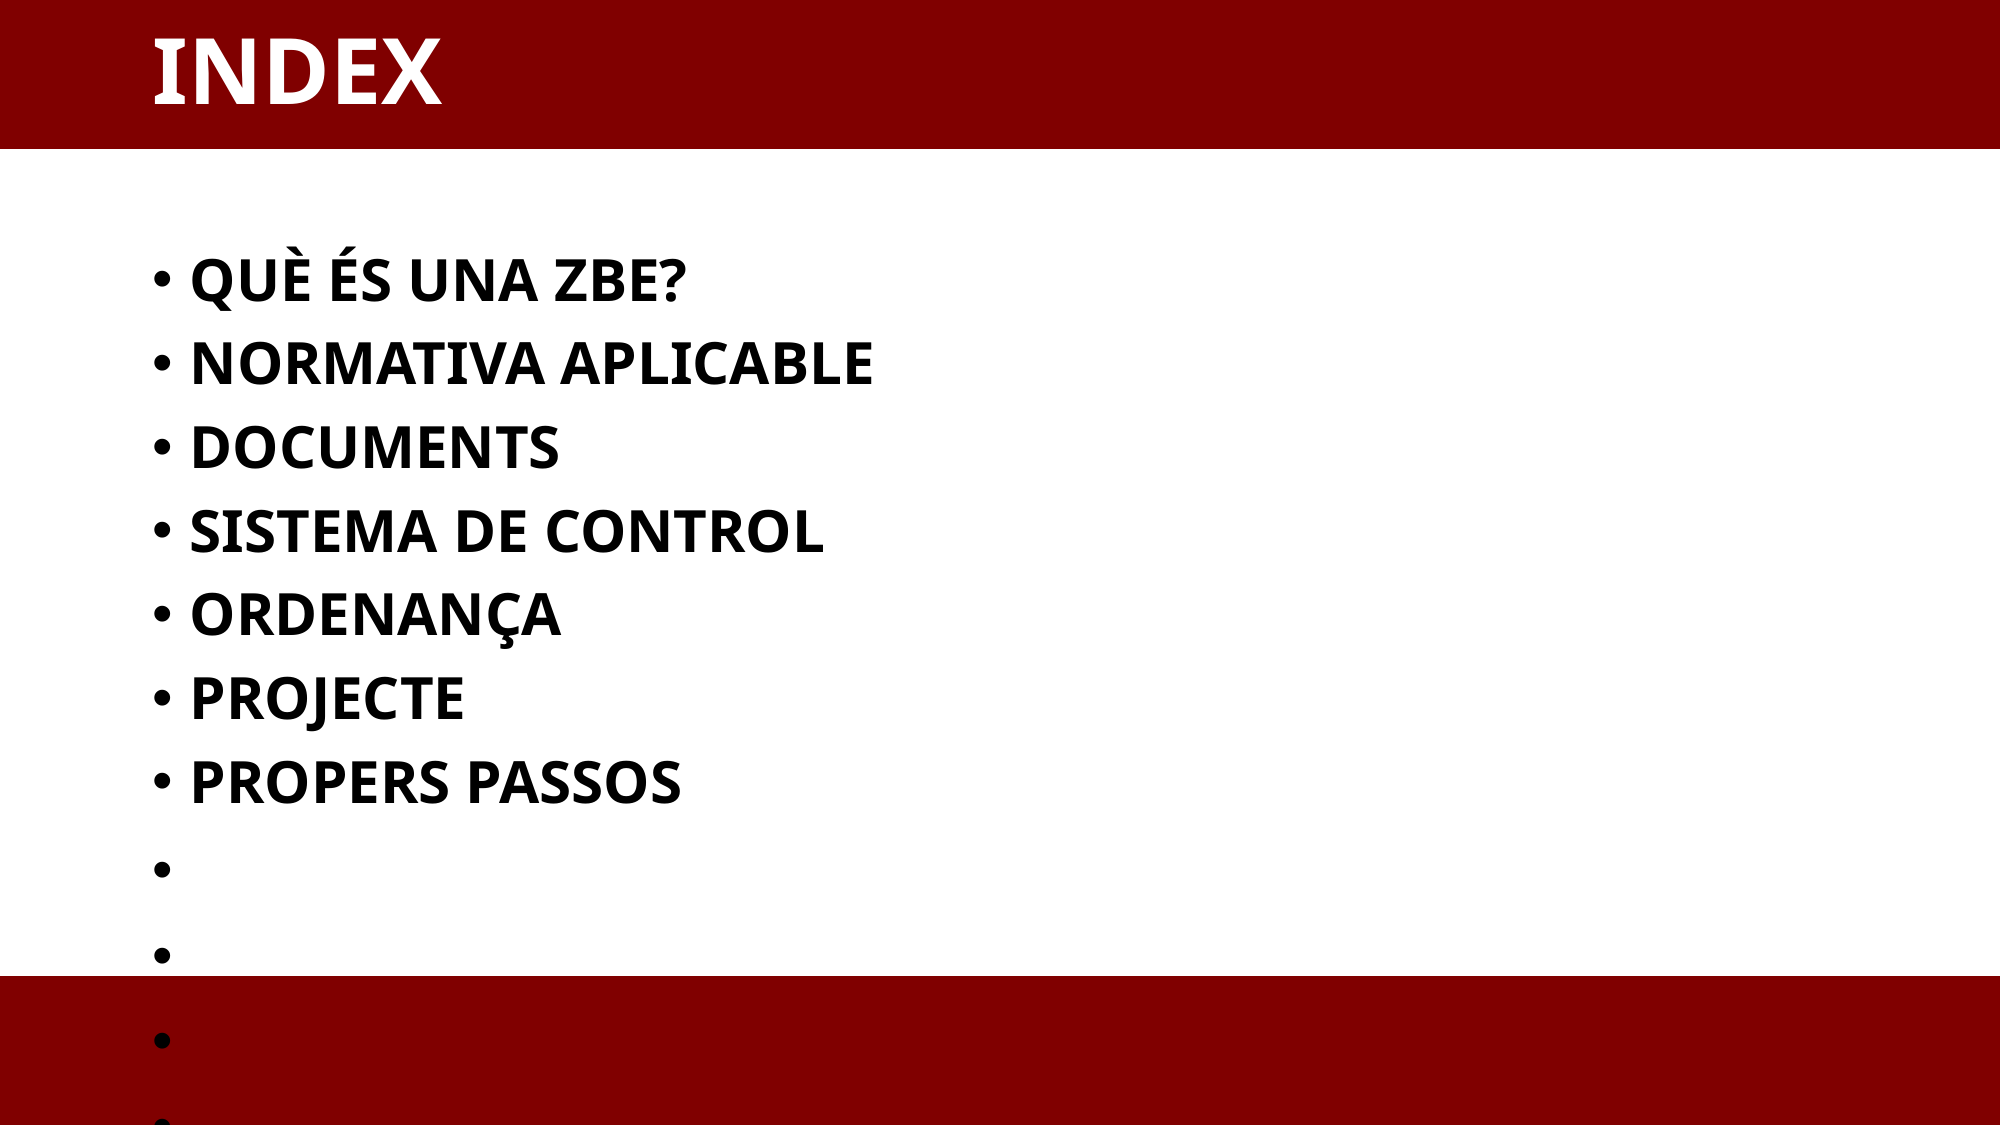

# INDEX
QUÈ ÉS UNA ZBE?
NORMATIVA APLICABLE
DOCUMENTS
SISTEMA DE CONTROL
ORDENANÇA
PROJECTE
PROPERS PASSOS